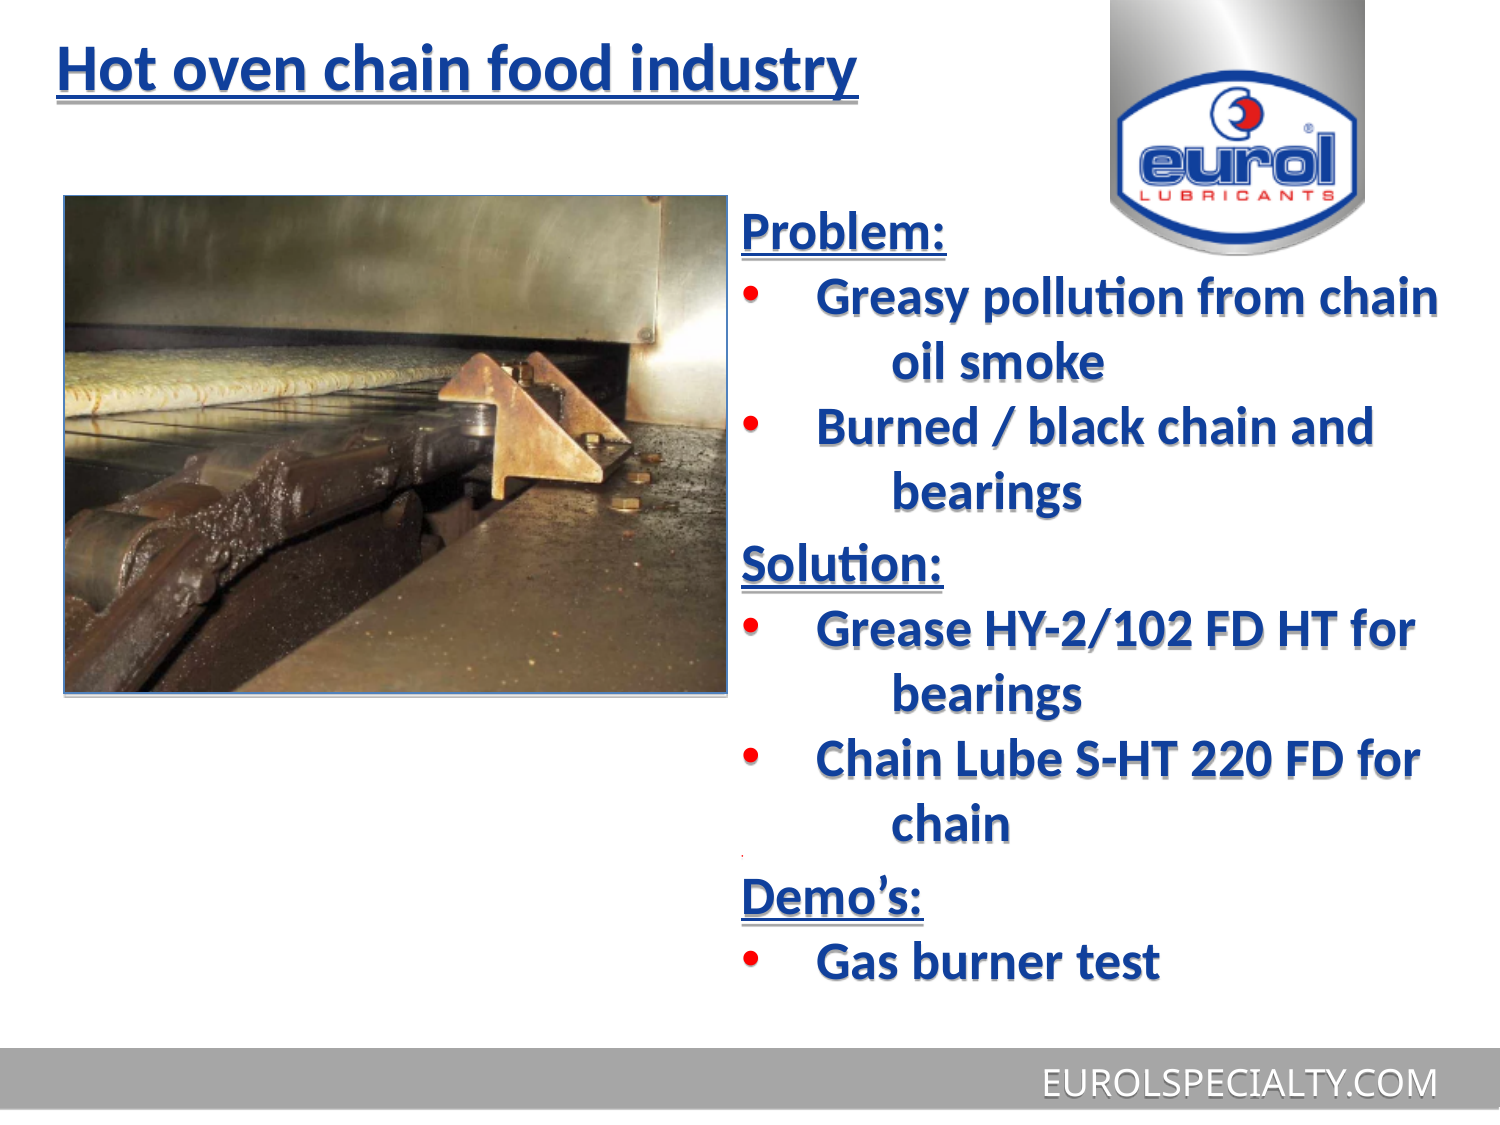

Hot oven chain food industry
Problem:
Greasy pollution from chain oil smoke
Burned / black chain and bearings
Solution:
Grease HY-2/102 FD HT for bearings
Chain Lube S-HT 220 FD for chain
Demo’s:
Gas burner test